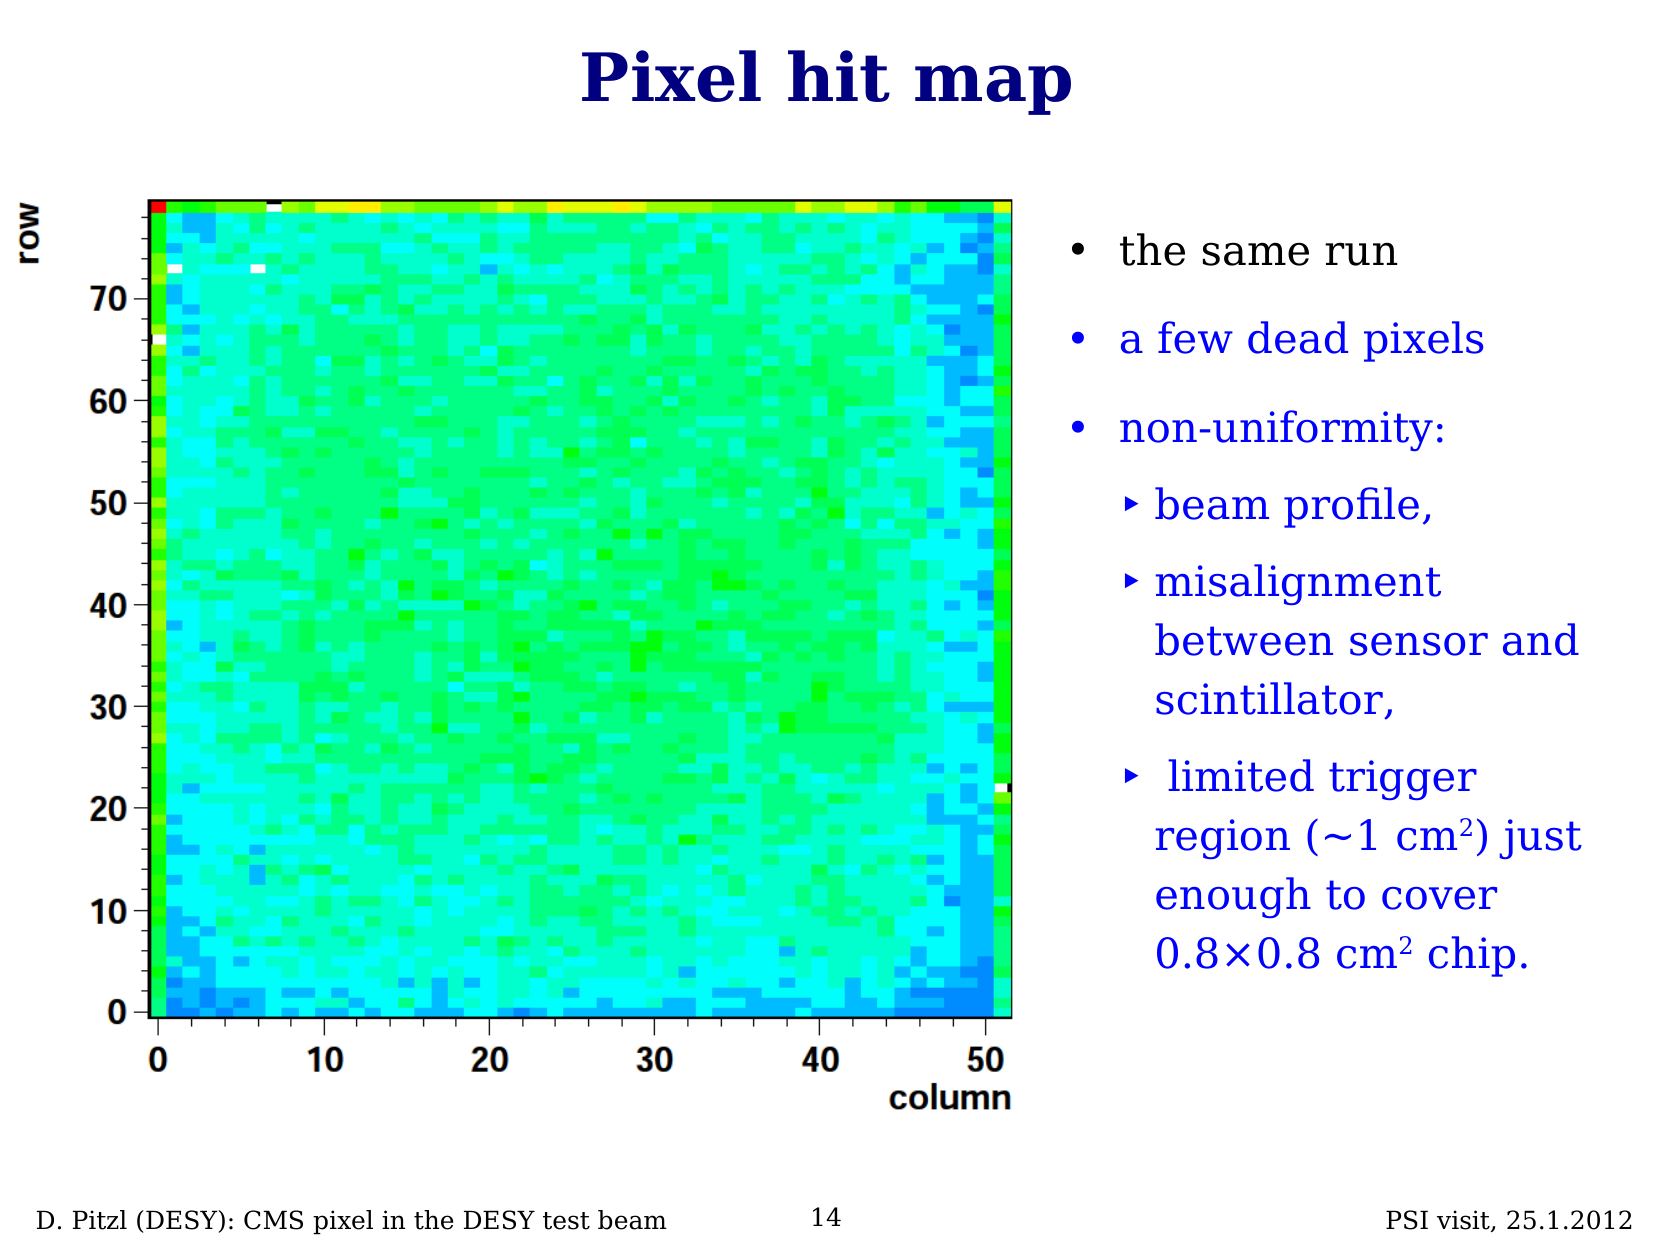

# Pixel hit map
the same run
a few dead pixels
non-uniformity:
beam profile,
misalignment between sensor and scintillator,
 limited trigger region (~1 cm2) just enough to cover 0.8×0.8 cm2 chip.